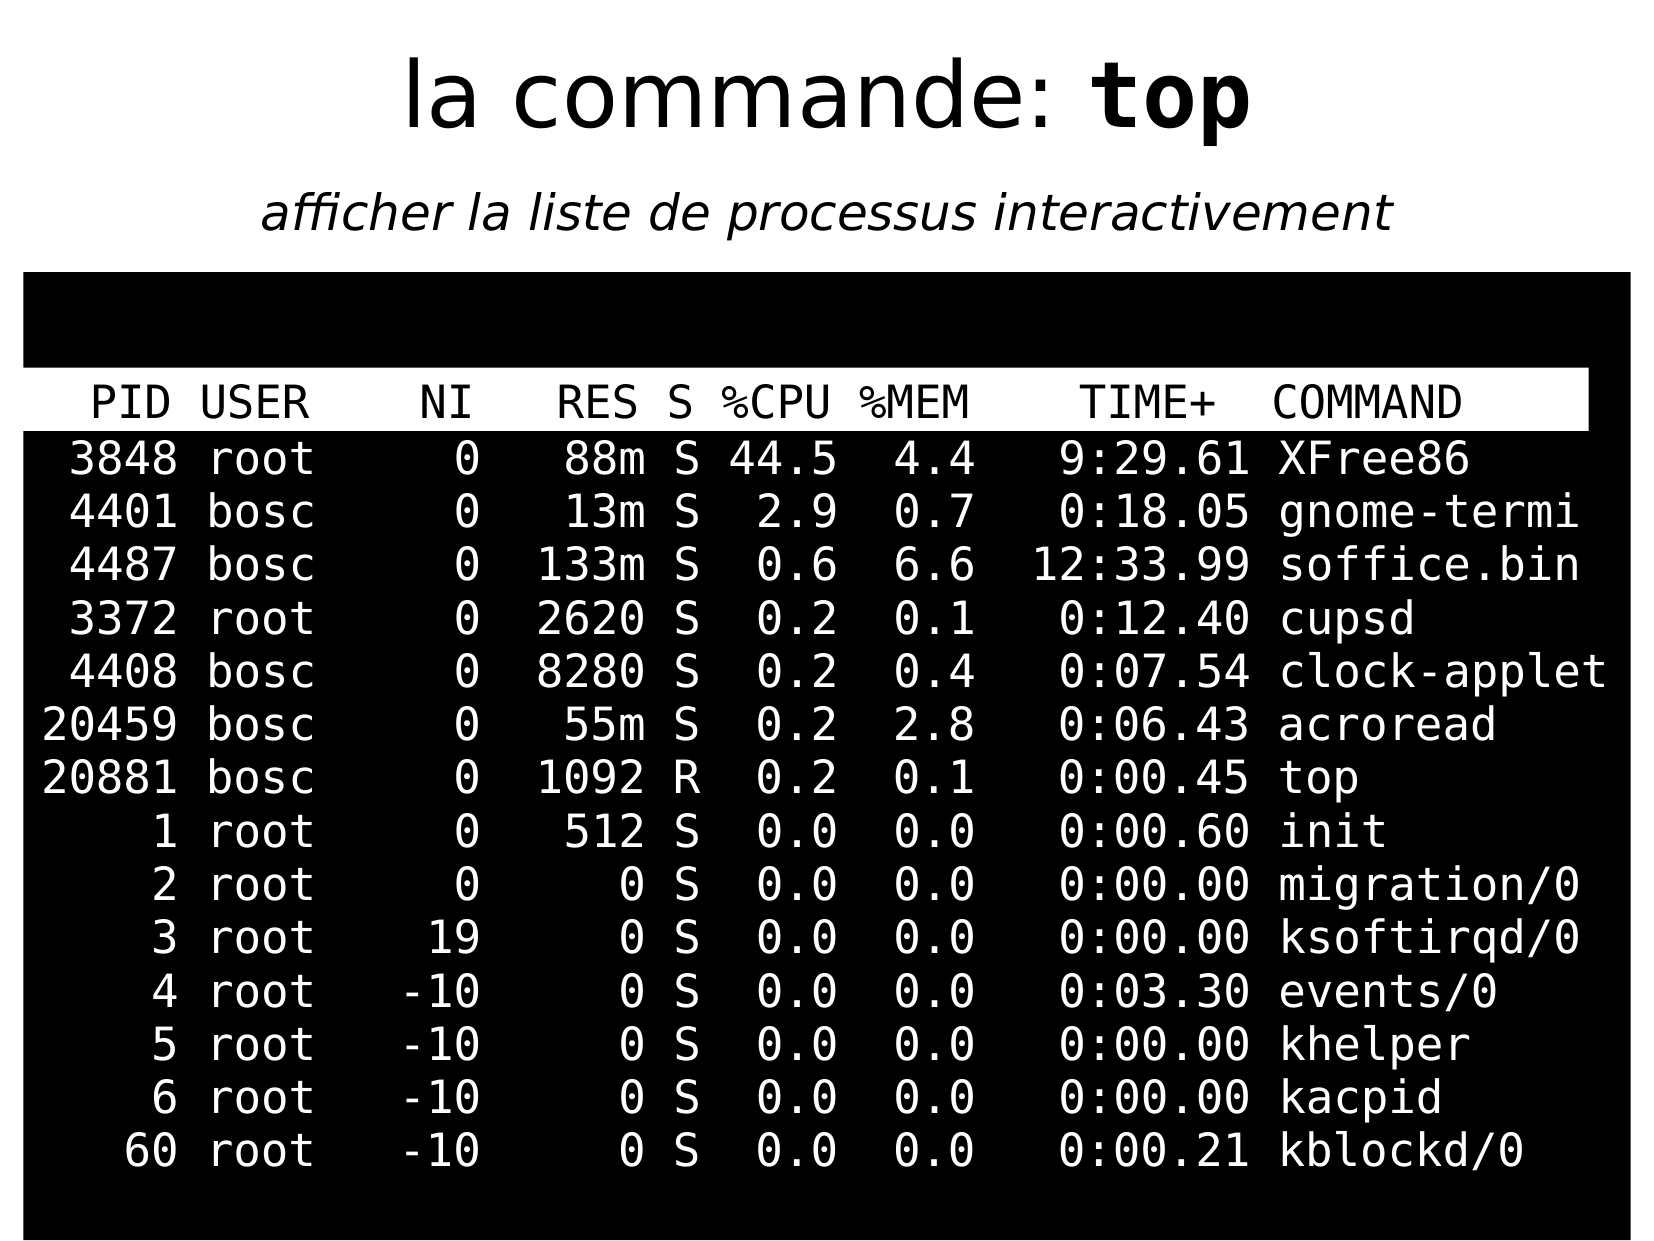

# la commande: top
afficher la liste de processus interactivement
 PID USER NI RES S %CPU %MEM TIME+ COMMAND
 3848 root 0 88m S 44.5 4.4 9:29.61 XFree86
 4401 bosc 0 13m S 2.9 0.7 0:18.05 gnome-termi
 4487 bosc 0 133m S 0.6 6.6 12:33.99 soffice.bin
 3372 root 0 2620 S 0.2 0.1 0:12.40 cupsd
 4408 bosc 0 8280 S 0.2 0.4 0:07.54 clock-applet
20459 bosc 0 55m S 0.2 2.8 0:06.43 acroread
20881 bosc 0 1092 R 0.2 0.1 0:00.45 top
 1 root 0 512 S 0.0 0.0 0:00.60 init
 2 root 0 0 S 0.0 0.0 0:00.00 migration/0
 3 root 19 0 S 0.0 0.0 0:00.00 ksoftirqd/0
 4 root -10 0 S 0.0 0.0 0:03.30 events/0
 5 root -10 0 S 0.0 0.0 0:00.00 khelper
 6 root -10 0 S 0.0 0.0 0:00.00 kacpid
 60 root -10 0 S 0.0 0.0 0:00.21 kblockd/0
 PID USER NI RES S %CPU %MEM TIME+ COMMAND